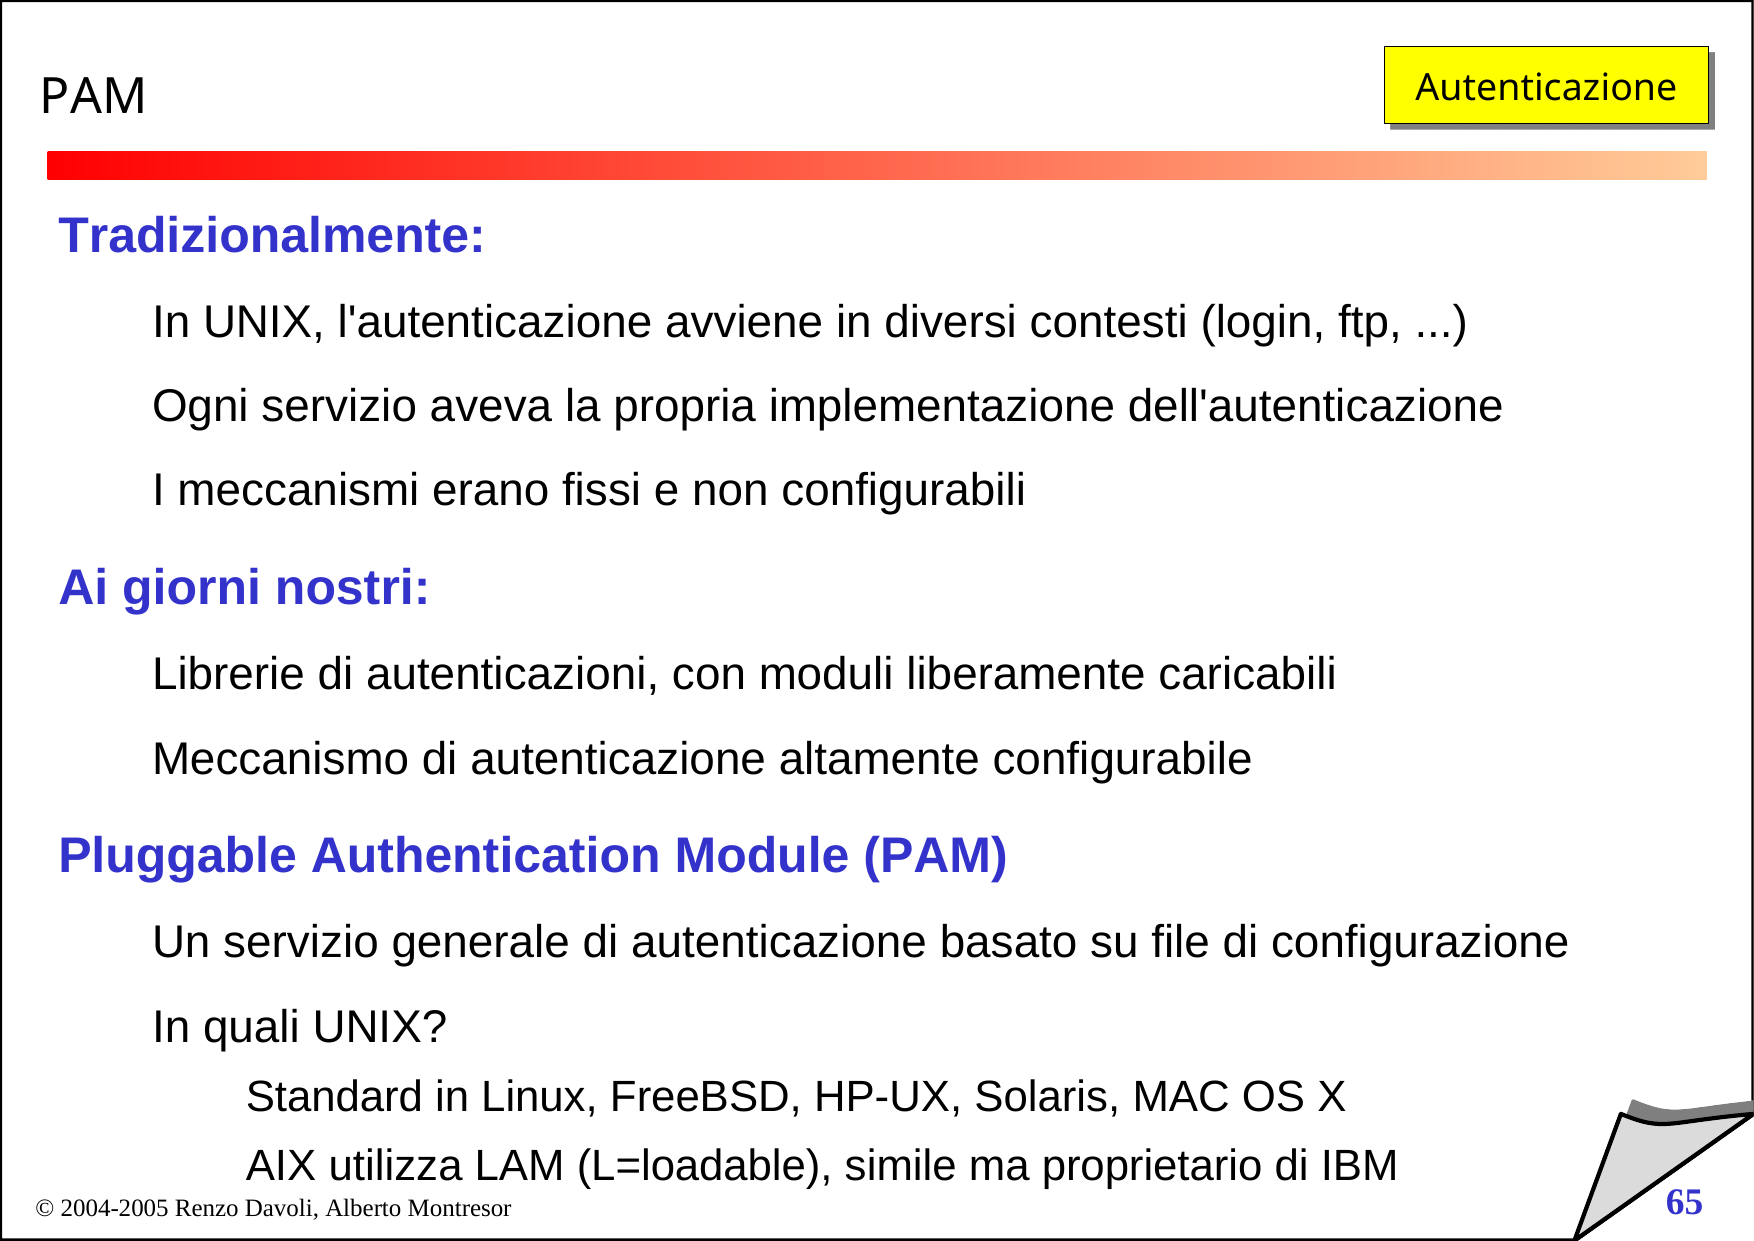

Autenticazione
# PAM
Tradizionalmente:
In UNIX, l'autenticazione avviene in diversi contesti (login, ftp, ...)
Ogni servizio aveva la propria implementazione dell'autenticazione
I meccanismi erano fissi e non configurabili
Ai giorni nostri:
Librerie di autenticazioni, con moduli liberamente caricabili
Meccanismo di autenticazione altamente configurabile
Pluggable Authentication Module (PAM)
Un servizio generale di autenticazione basato su file di configurazione
In quali UNIX?
Standard in Linux, FreeBSD, HP-UX, Solaris, MAC OS X
AIX utilizza LAM (L=loadable), simile ma proprietario di IBM